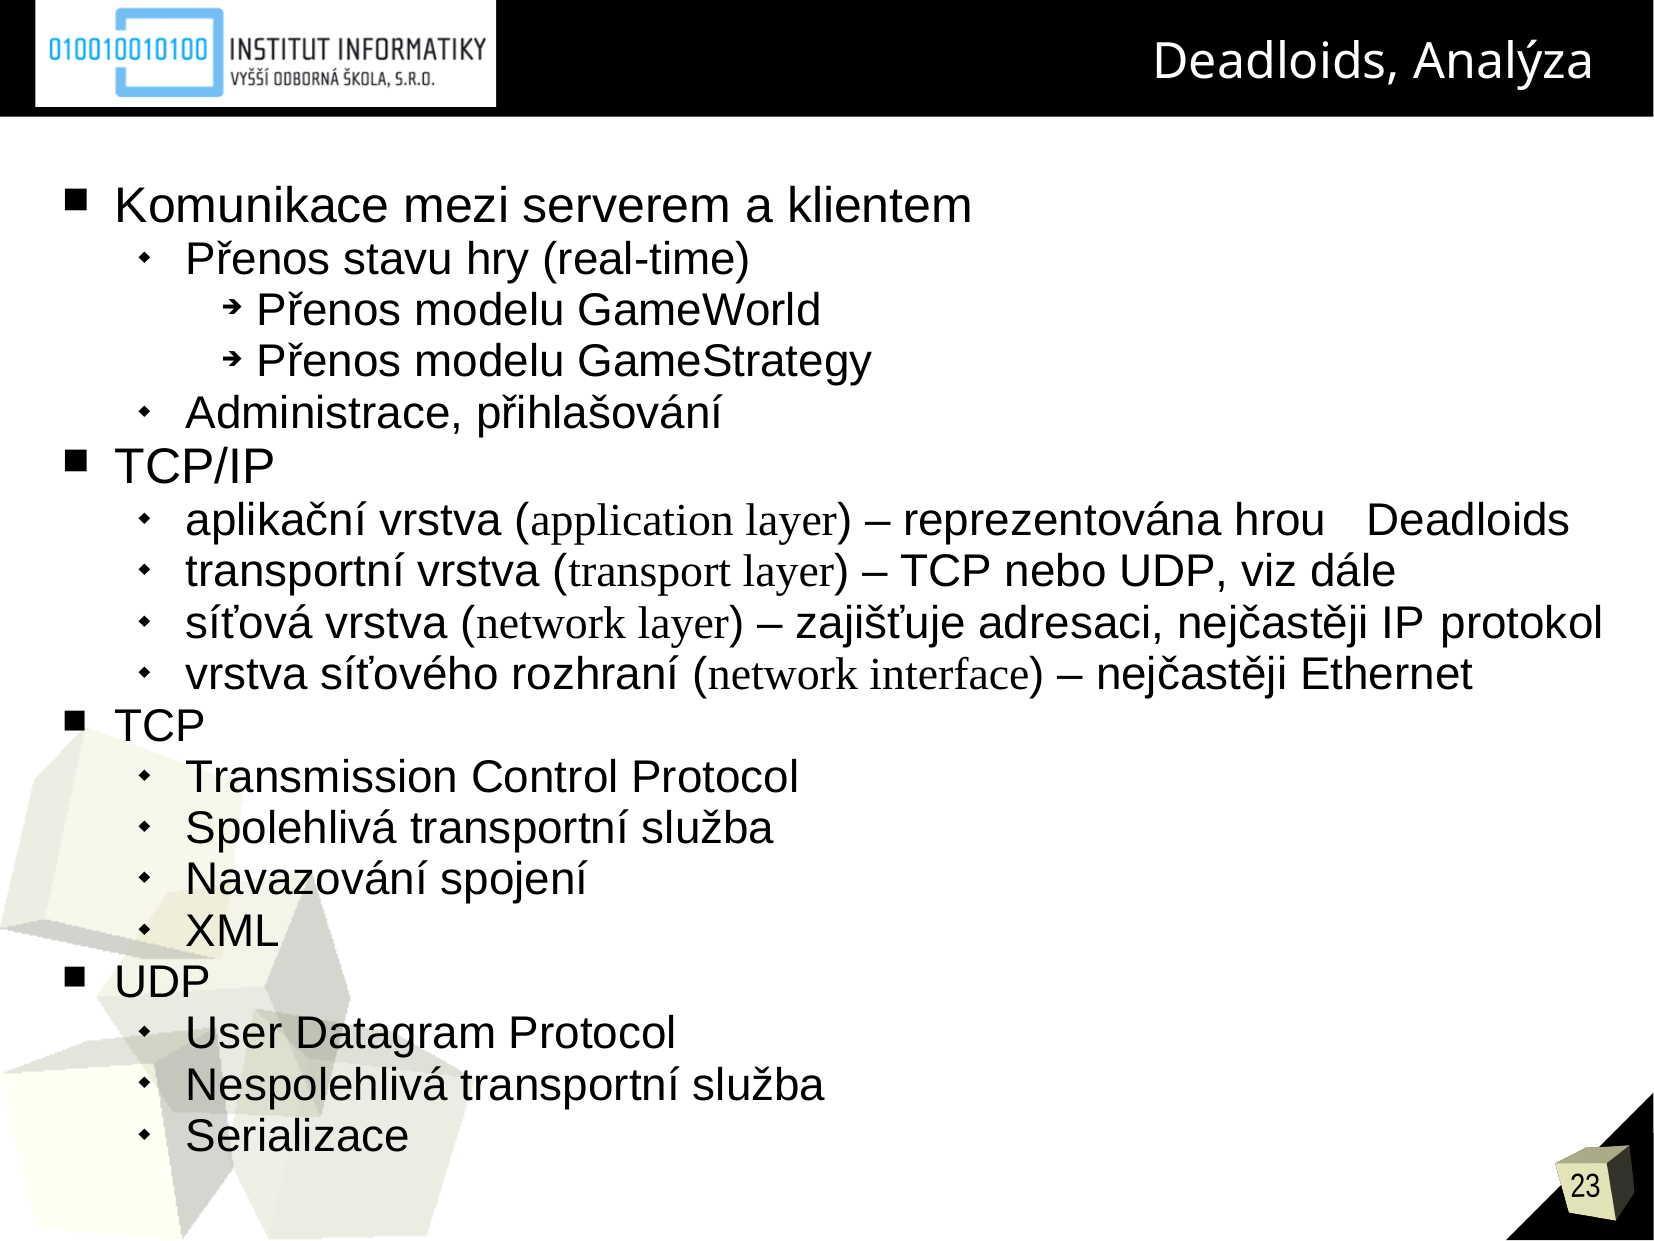

# Deadloids, Analýza
Komunikace mezi serverem a klientem
Přenos stavu hry (real-time)
Přenos modelu GameWorld
Přenos modelu GameStrategy
Administrace, přihlašování
TCP/IP
aplikační vrstva (application layer) – reprezentována hrou 	Deadloids
transportní vrstva (transport layer) – TCP nebo UDP, viz dále
síťová vrstva (network layer) – zajišťuje adresaci, nejčastěji IP 	protokol
vrstva síťového rozhraní (network interface) – nejčastěji Ethernet
TCP
Transmission Control Protocol
Spolehlivá transportní služba
Navazování spojení
XML
UDP
User Datagram Protocol
Nespolehlivá transportní služba
Serializace